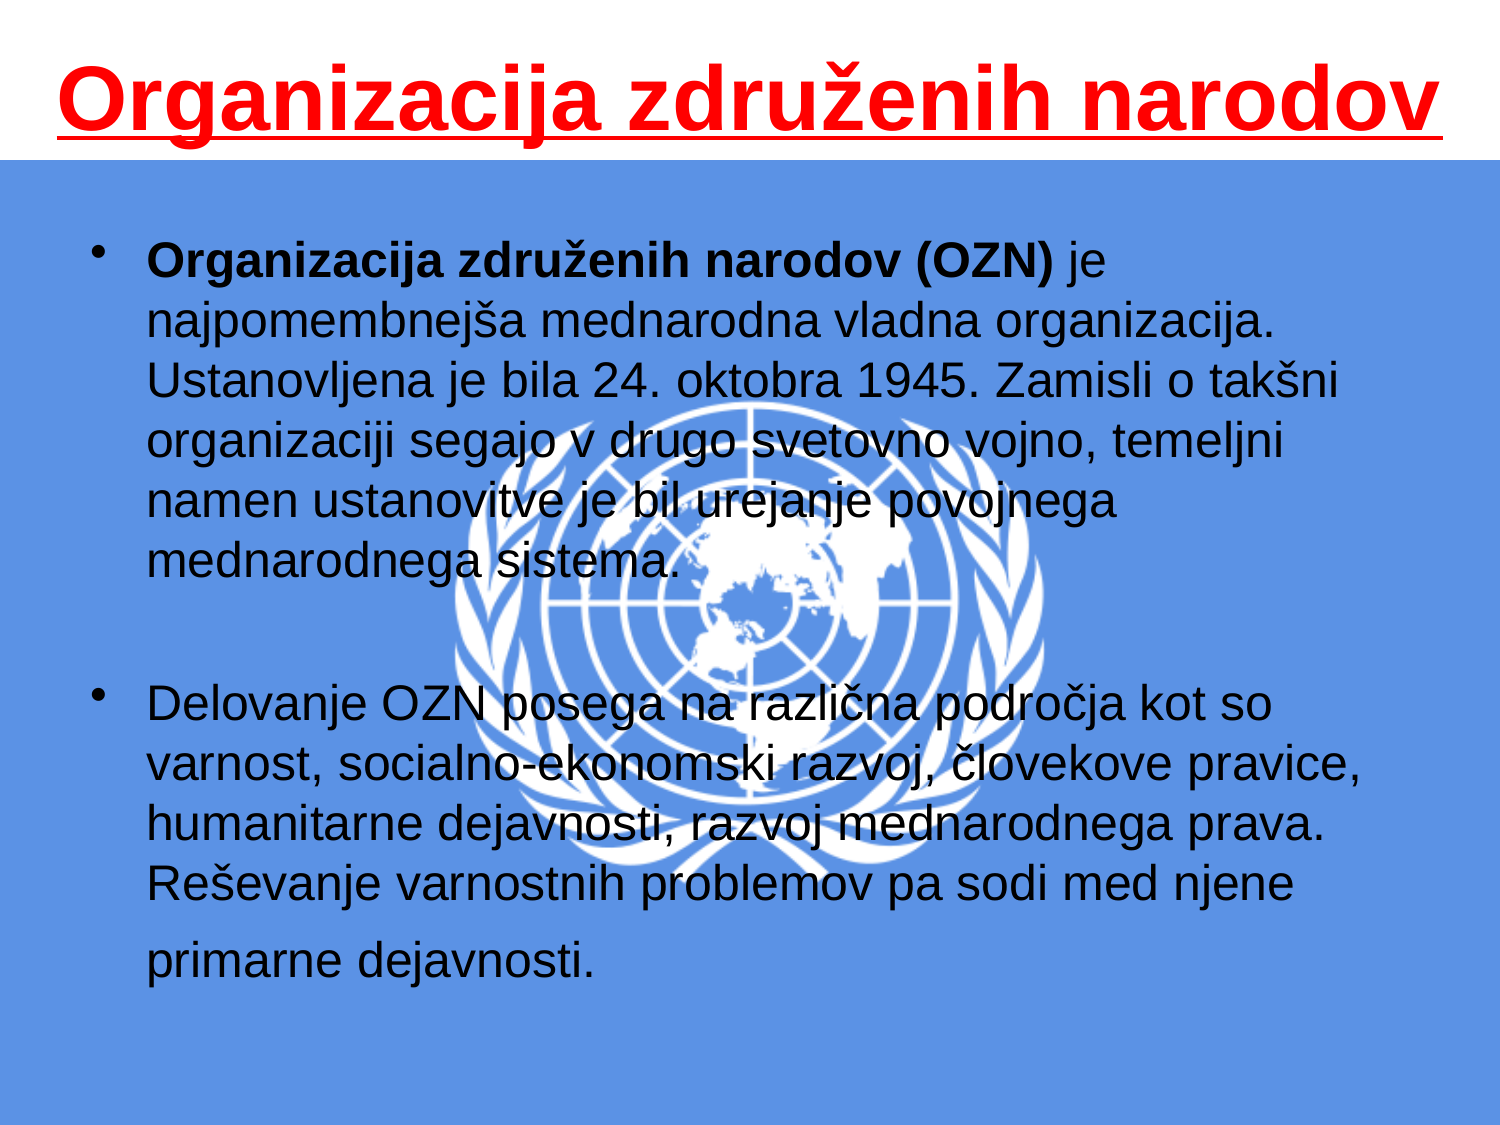

# Organizacija združenih narodov
Organizacija združenih narodov (OZN) je najpomembnejša mednarodna vladna organizacija. Ustanovljena je bila 24. oktobra 1945. Zamisli o takšni organizaciji segajo v drugo svetovno vojno, temeljni namen ustanovitve je bil urejanje povojnega mednarodnega sistema.
Delovanje OZN posega na različna področja kot so varnost, socialno-ekonomski razvoj, človekove pravice, humanitarne dejavnosti, razvoj mednarodnega prava. Reševanje varnostnih problemov pa sodi med njene primarne dejavnosti.